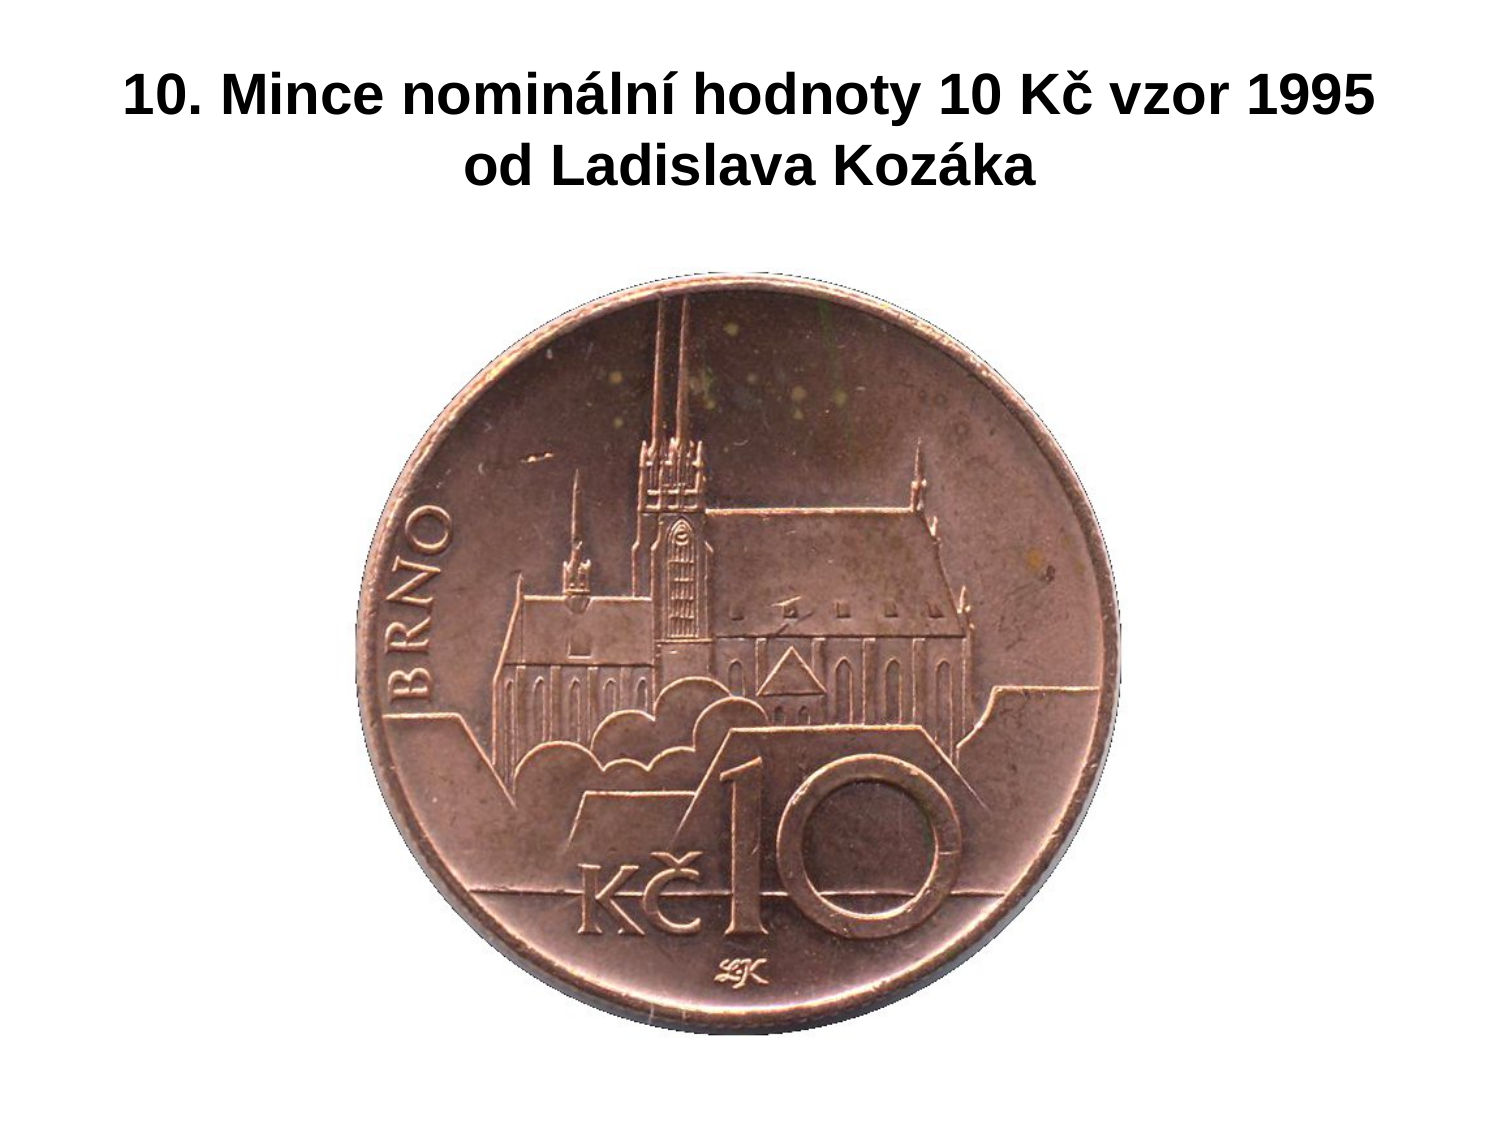

# 10. Mince nominální hodnoty 10 Kč vzor 1995 od Ladislava Kozáka